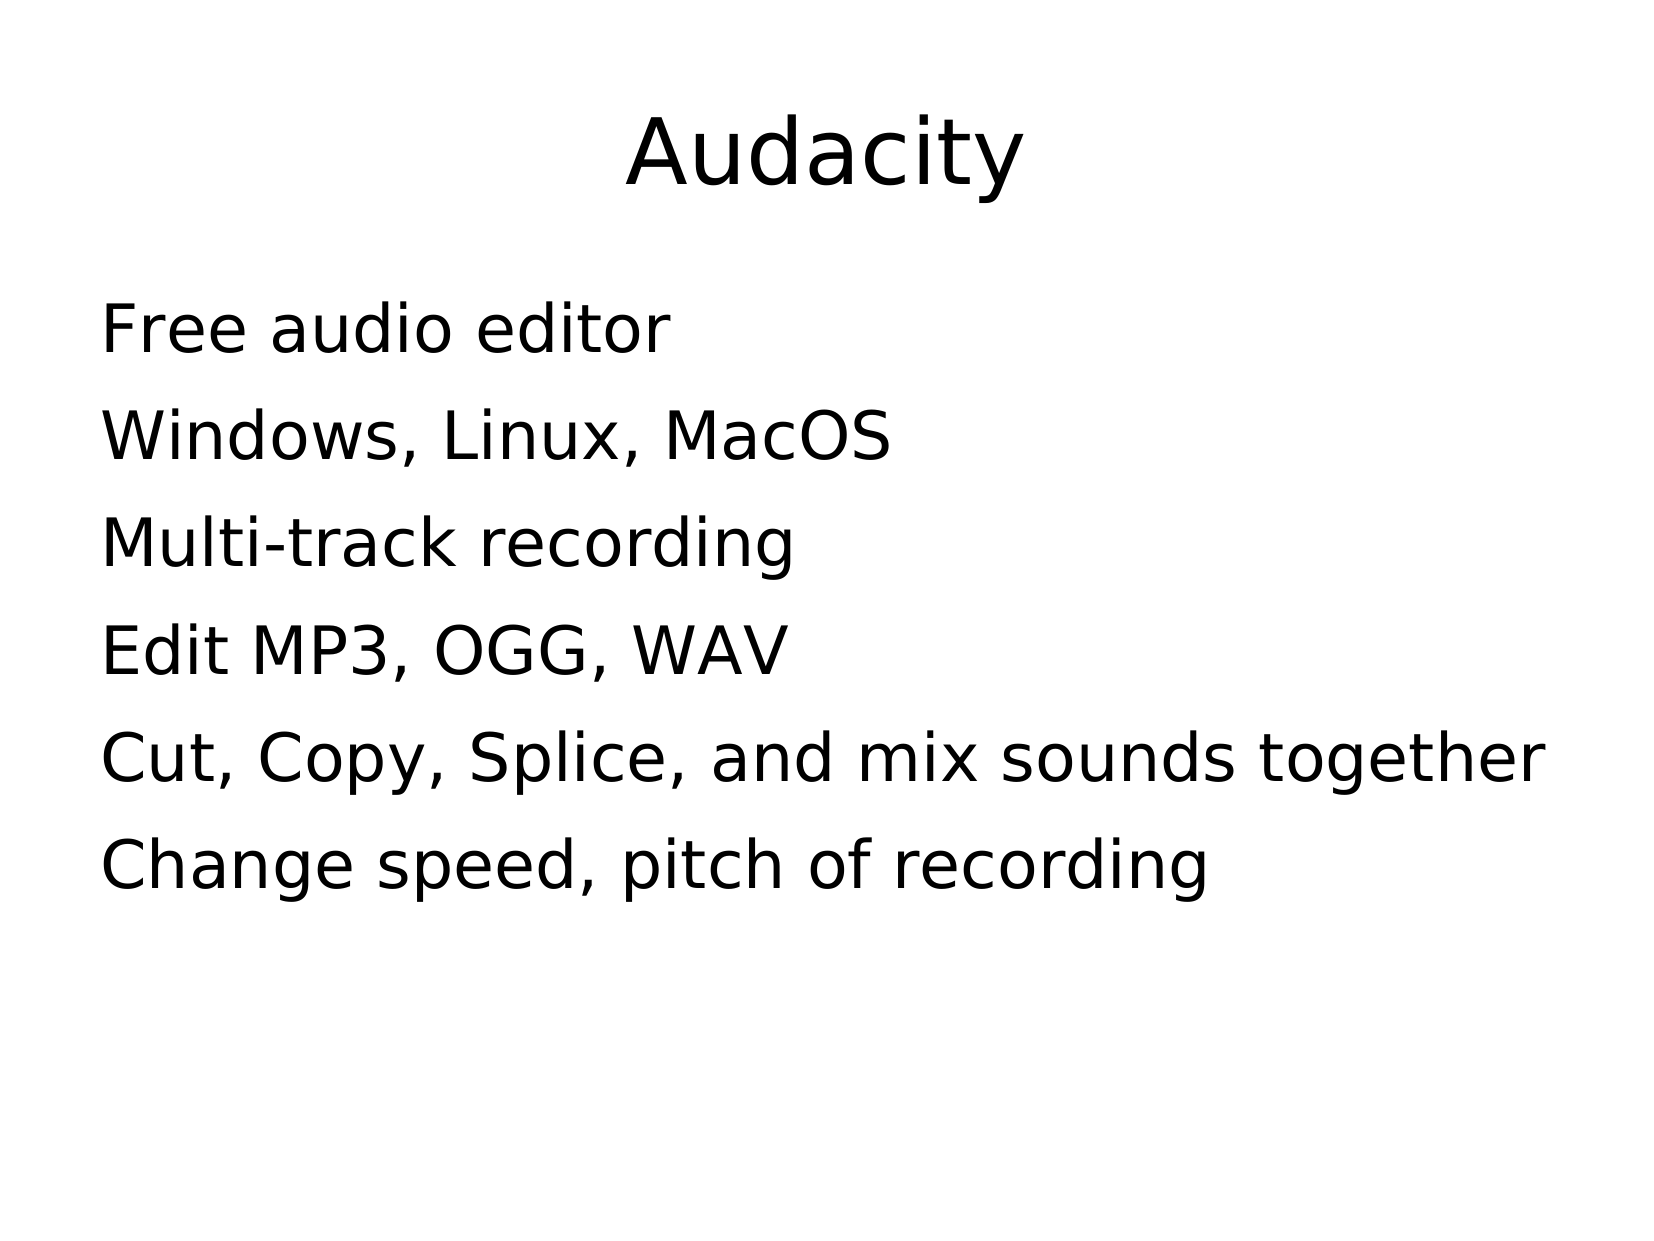

# Audacity
Free audio editor
Windows, Linux, MacOS
Multi-track recording
Edit MP3, OGG, WAV
Cut, Copy, Splice, and mix sounds together
Change speed, pitch of recording